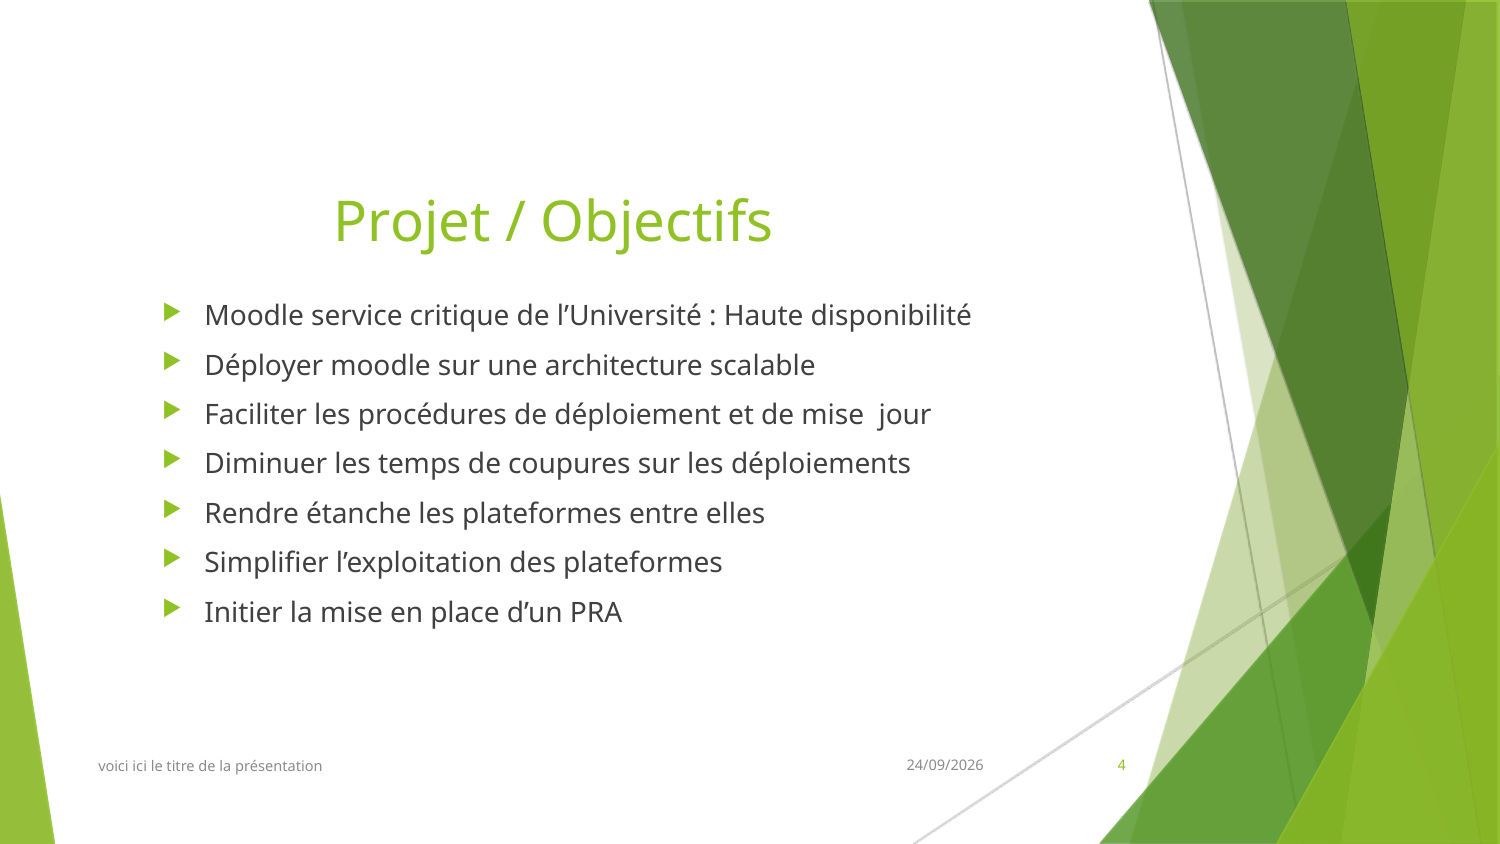

# Projet / Objectifs
Moodle service critique de l’Université : Haute disponibilité
Déployer moodle sur une architecture scalable
Faciliter les procédures de déploiement et de mise jour
Diminuer les temps de coupures sur les déploiements
Rendre étanche les plateformes entre elles
Simplifier l’exploitation des plateformes
Initier la mise en place d’un PRA
voici ici le titre de la présentation